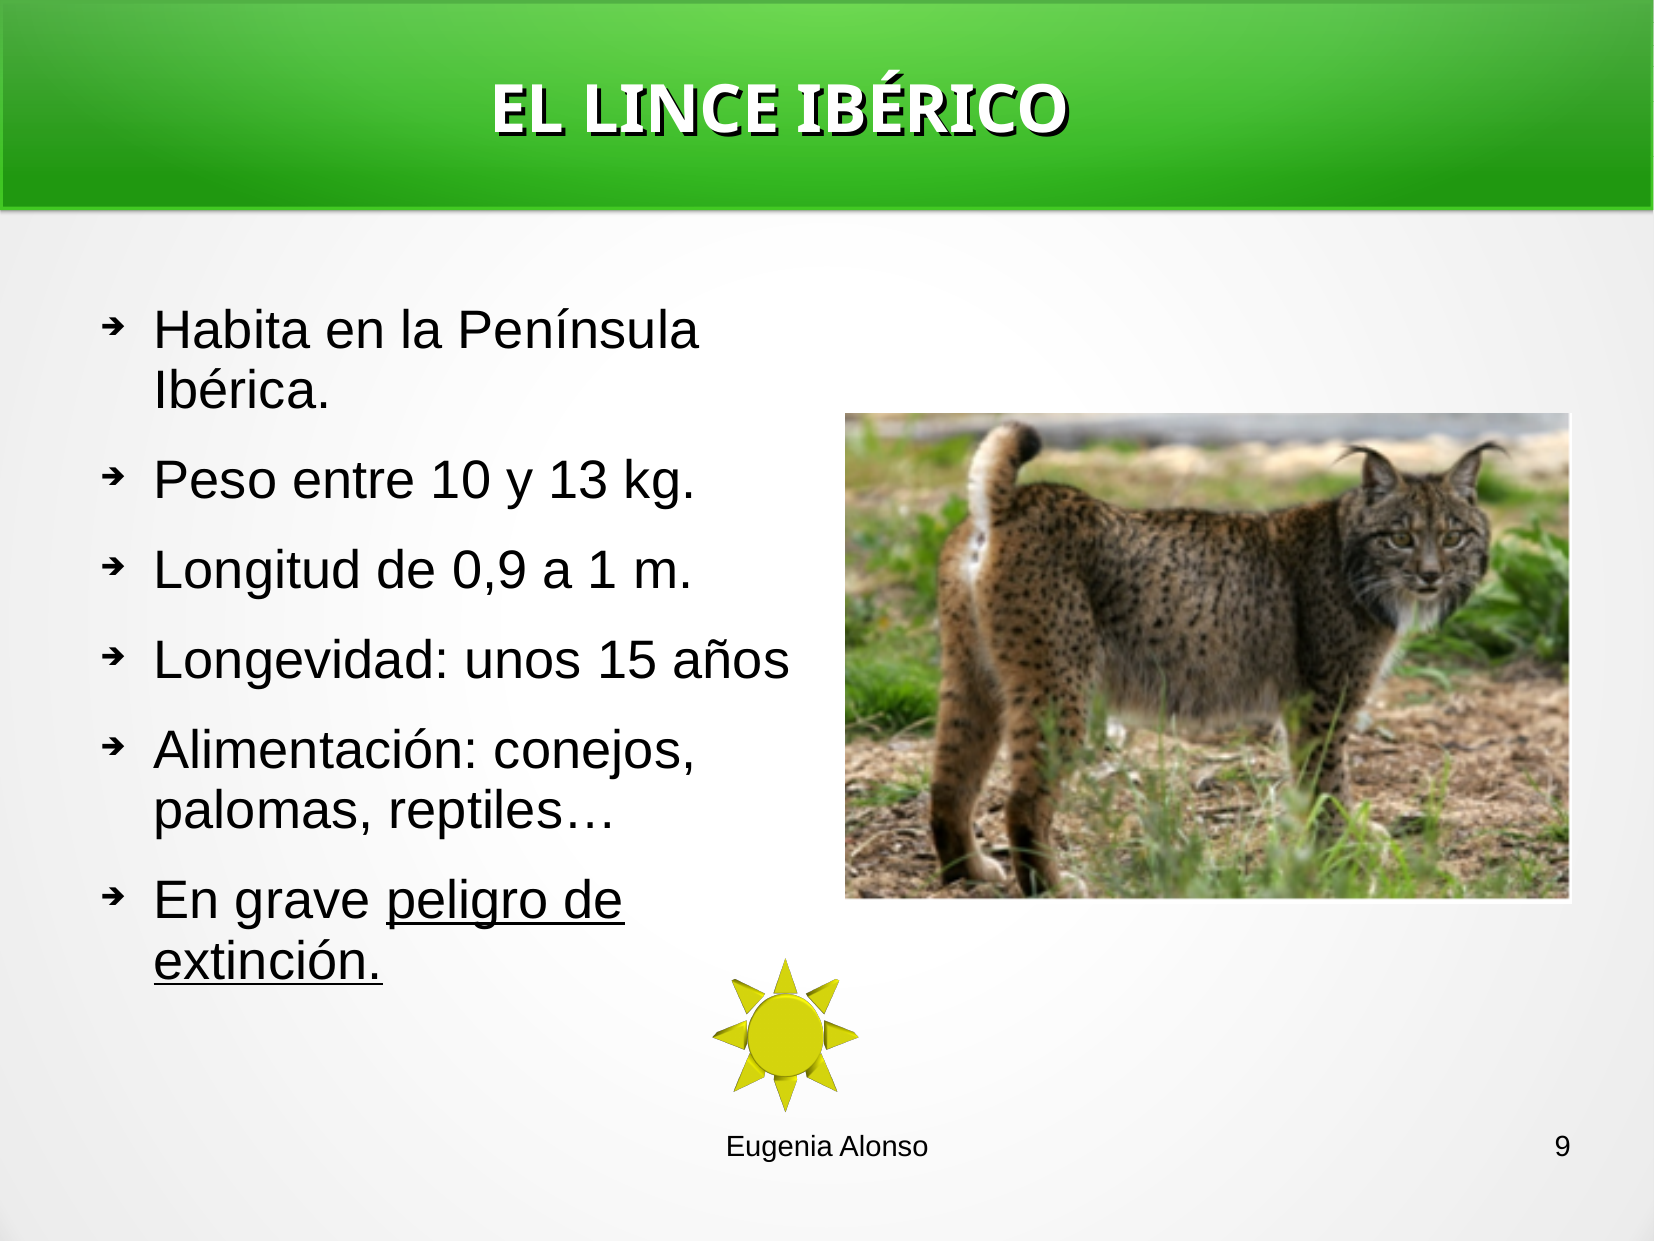

# EL LINCE IBÉRICO
Habita en la Península Ibérica.
Peso entre 10 y 13 kg.
Longitud de 0,9 a 1 m.
Longevidad: unos 15 años
Alimentación: conejos, palomas, reptiles…
En grave peligro de extinción.
Eugenia Alonso
9